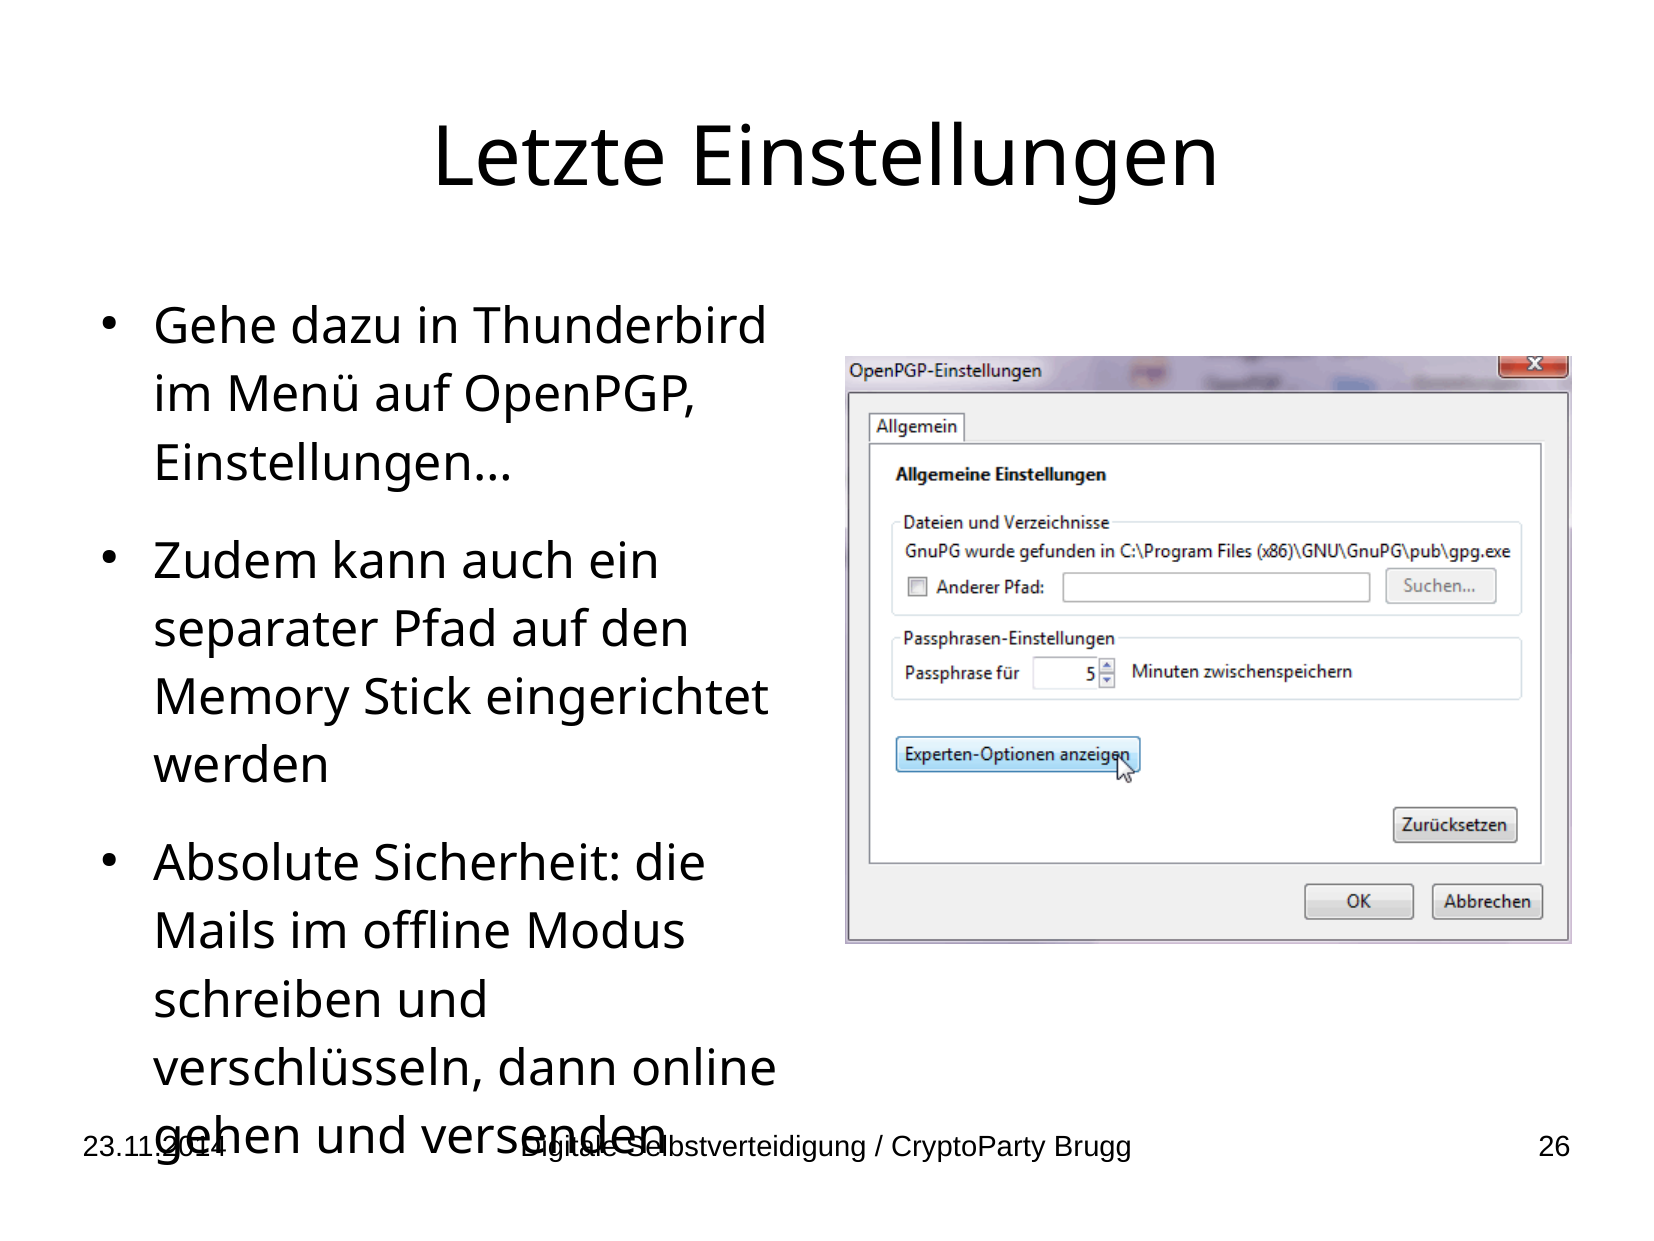

# Letzte Einstellungen
Gehe dazu in Thunderbird im Menü auf OpenPGP, Einstellungen…
Zudem kann auch ein separater Pfad auf den Memory Stick eingerichtet werden
Absolute Sicherheit: die Mails im offline Modus schreiben und verschlüsseln, dann online gehen und versenden
23.11.2014
Digitale Selbstverteidigung / CryptoParty Brugg
26